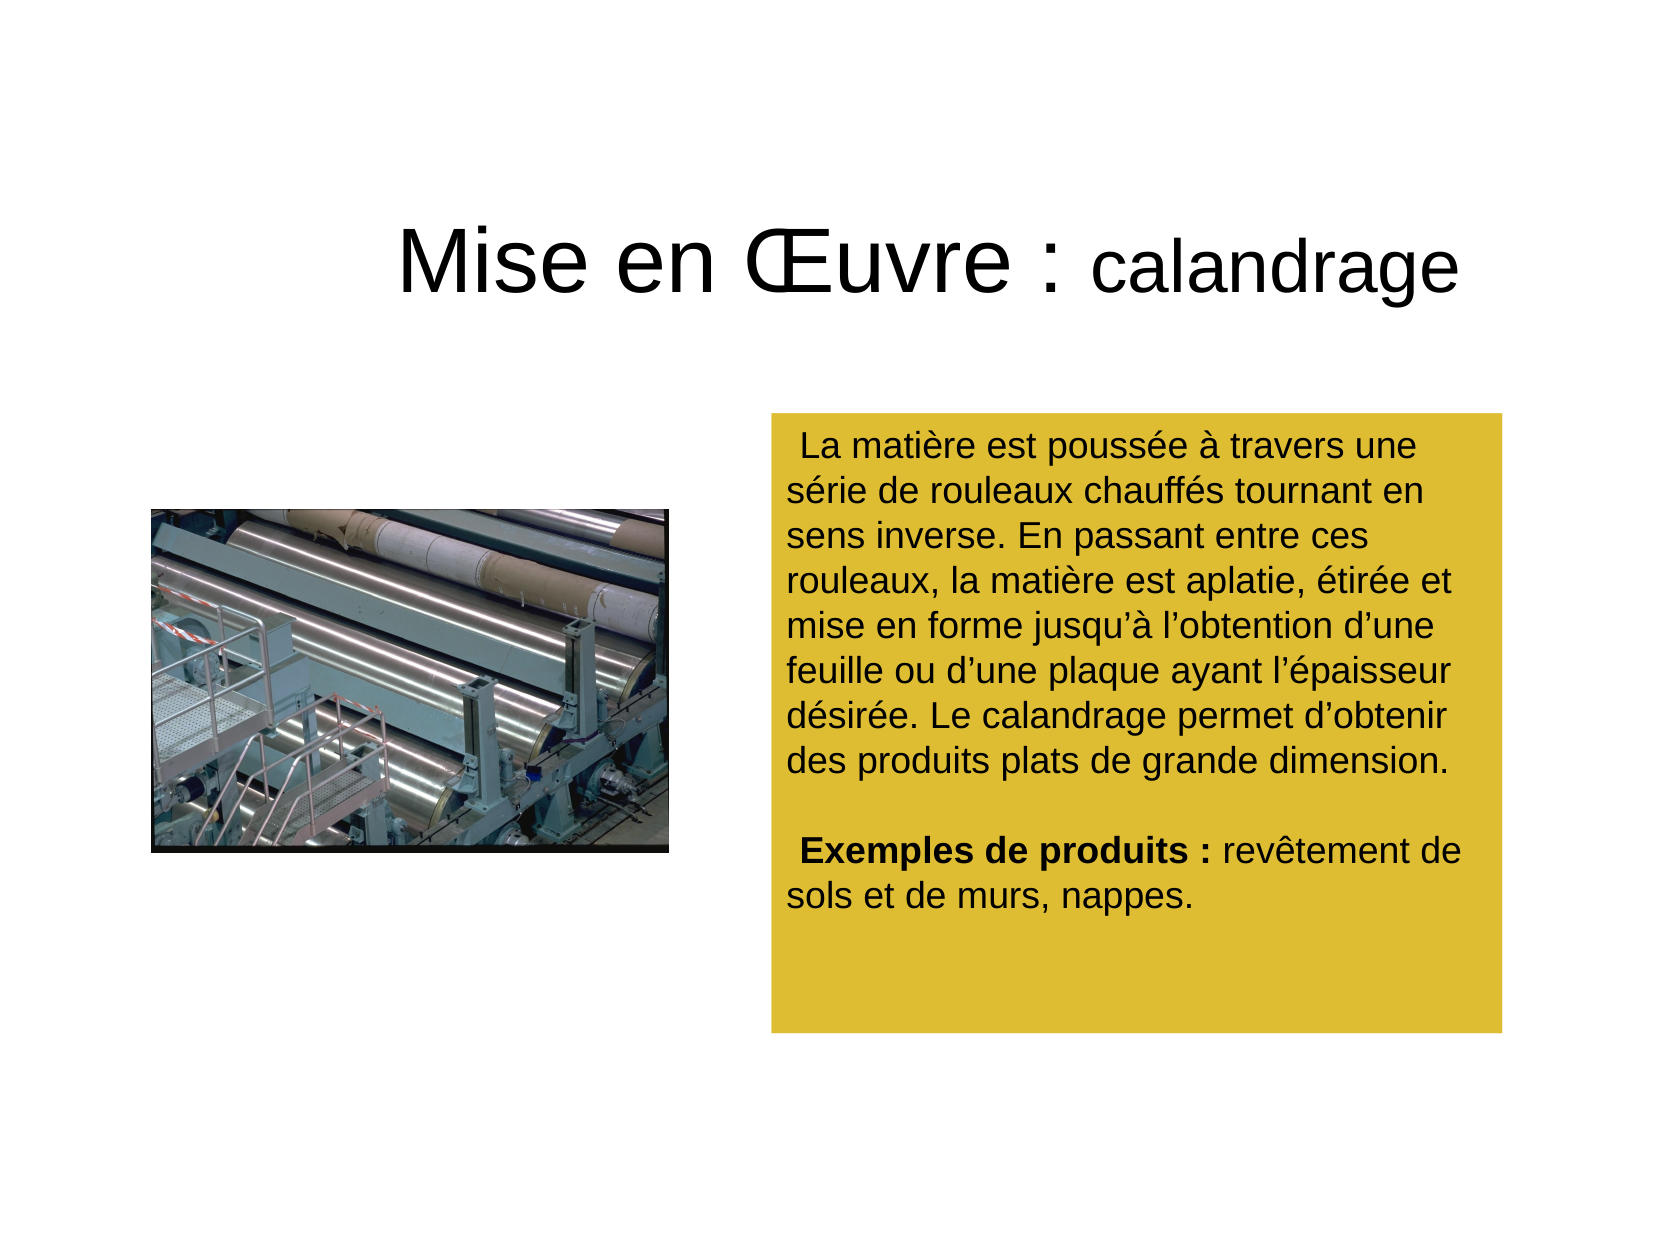

# Mise en Œuvre : calandrage
La matière est poussée à travers une série de rouleaux chauffés tournant en sens inverse. En passant entre ces rouleaux, la matière est aplatie, étirée et mise en forme jusqu’à l’obtention d’une feuille ou d’une plaque ayant l’épaisseur désirée. Le calandrage permet d’obtenir des produits plats de grande dimension.
Exemples de produits : revêtement de sols et de murs, nappes.